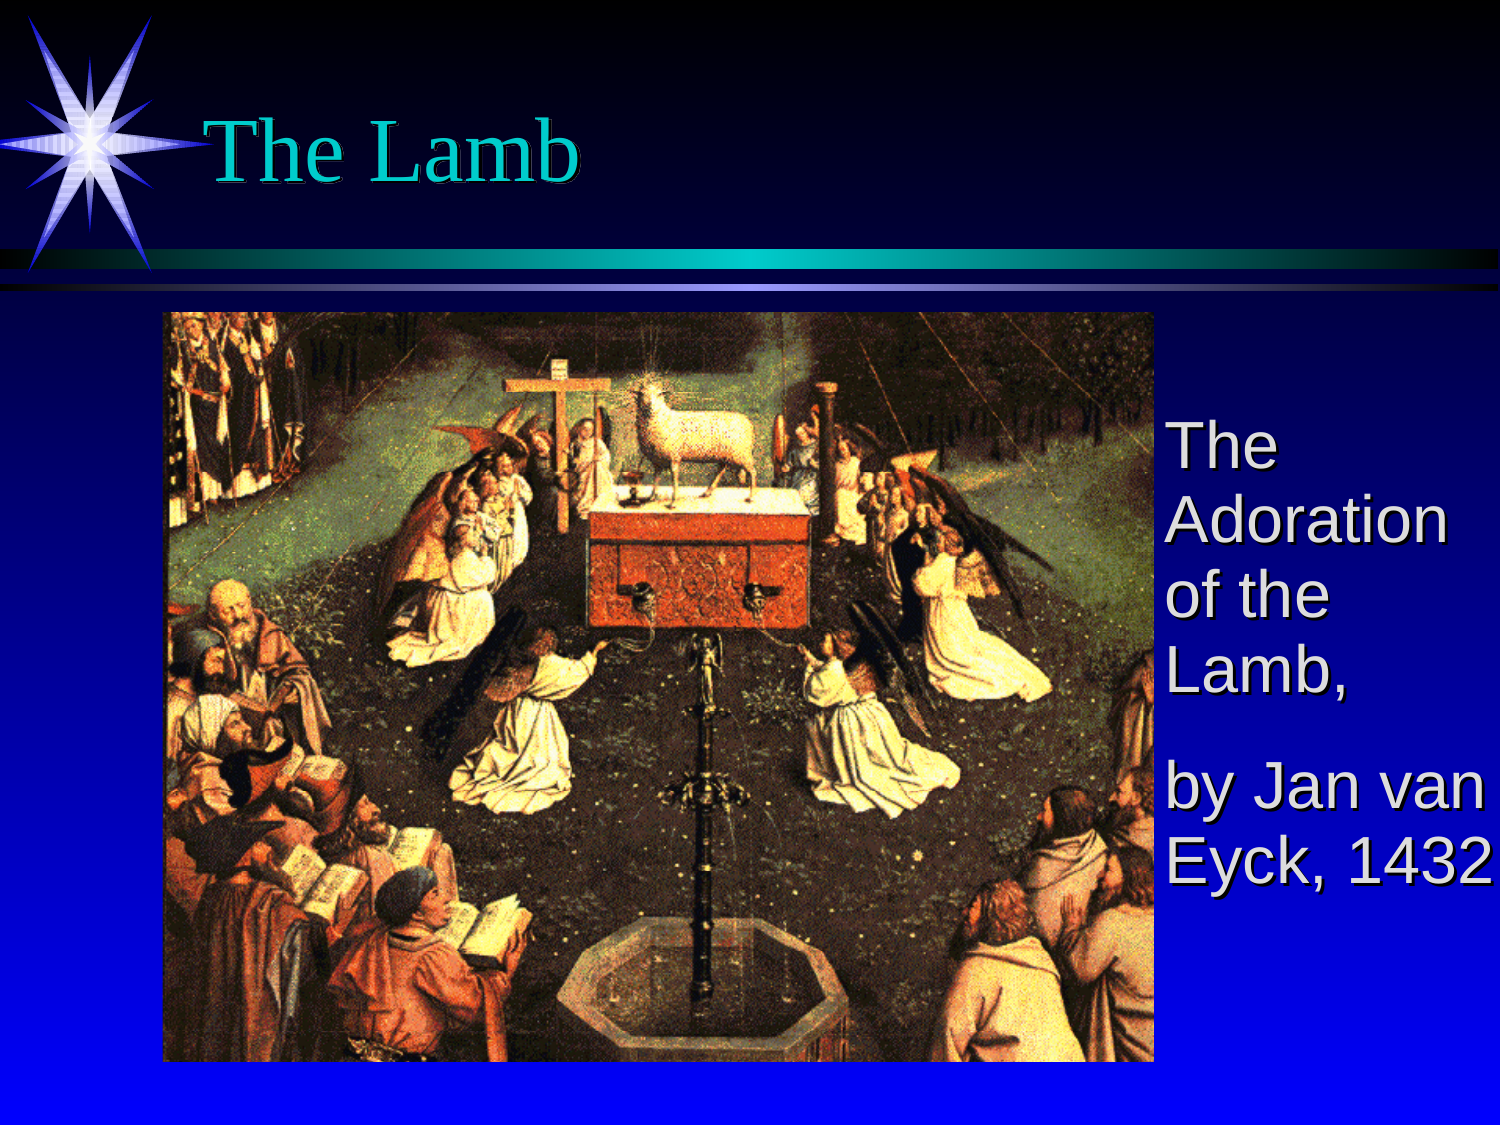

# The Lamb
The Adoration of the Lamb,
by Jan van Eyck, 1432